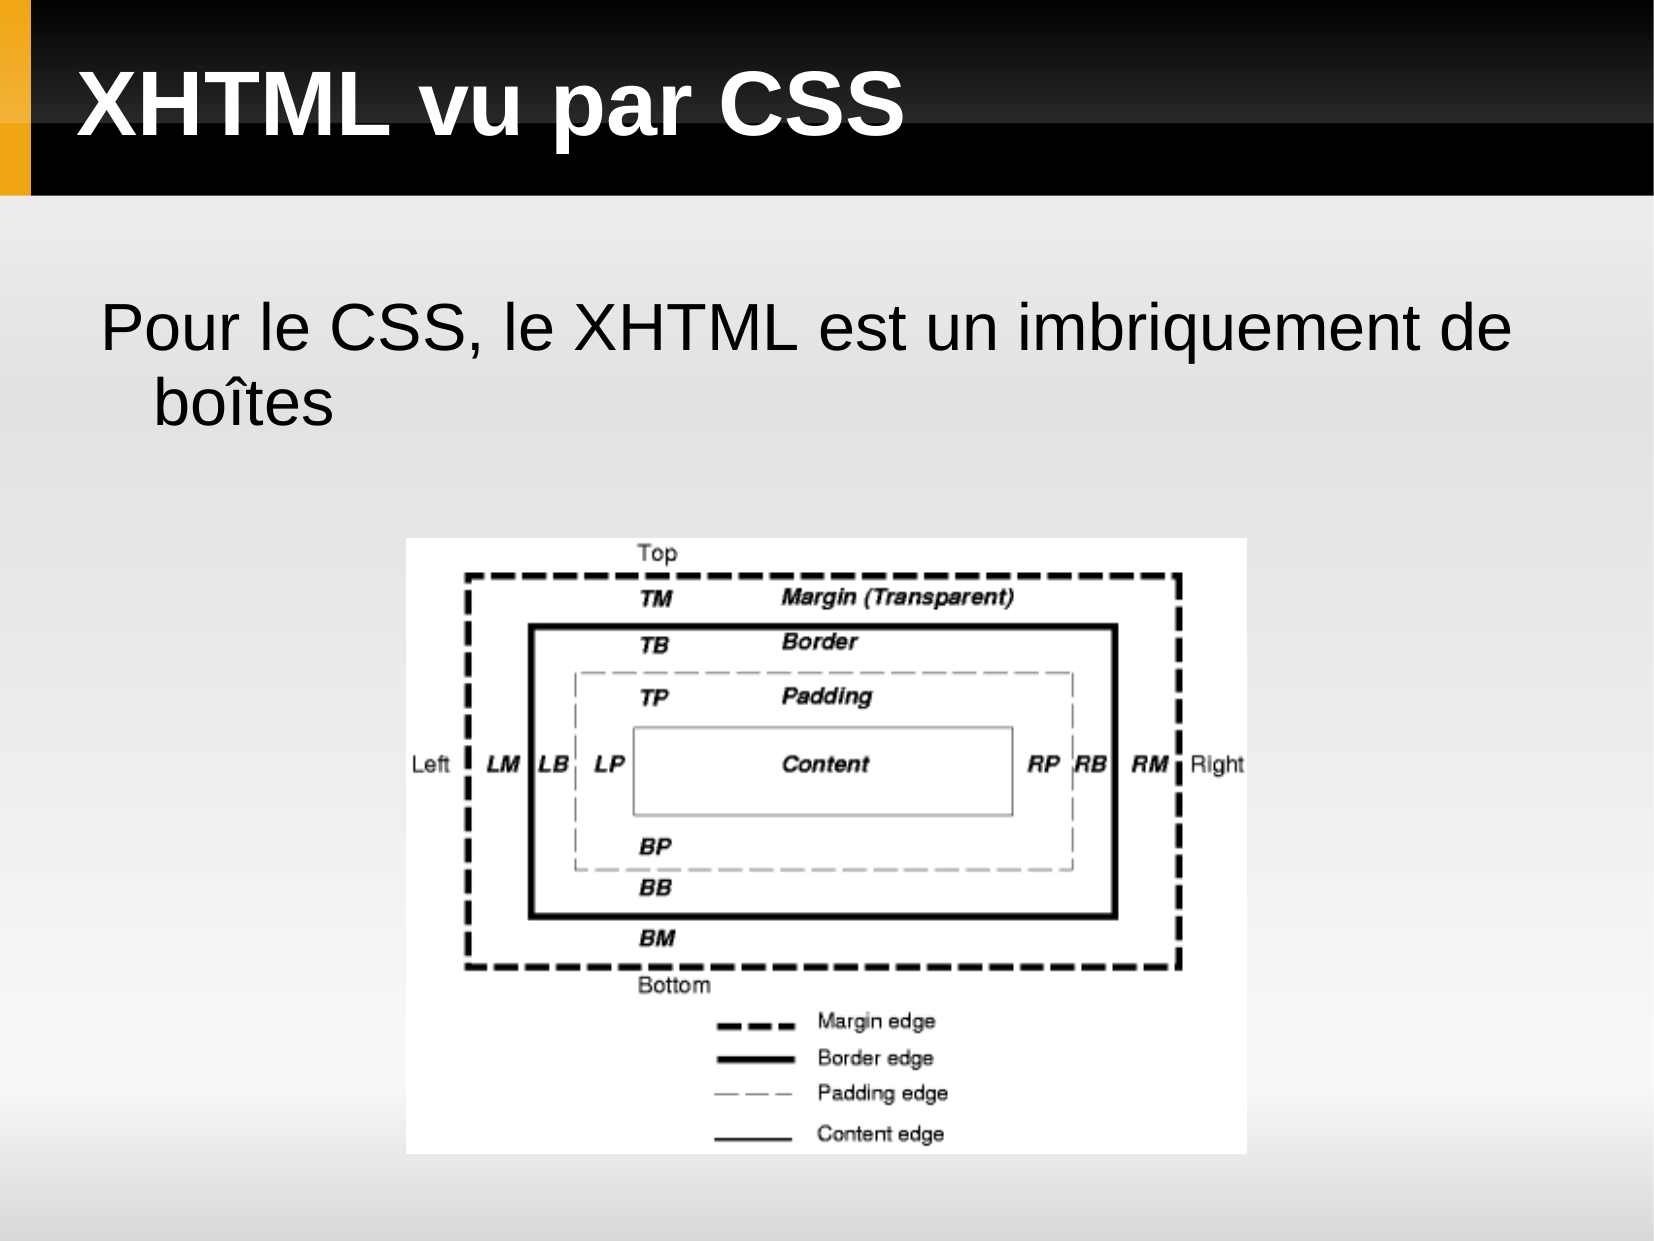

# XHTML vu par CSS
Pour le CSS, le XHTML est un imbriquement de boîtes